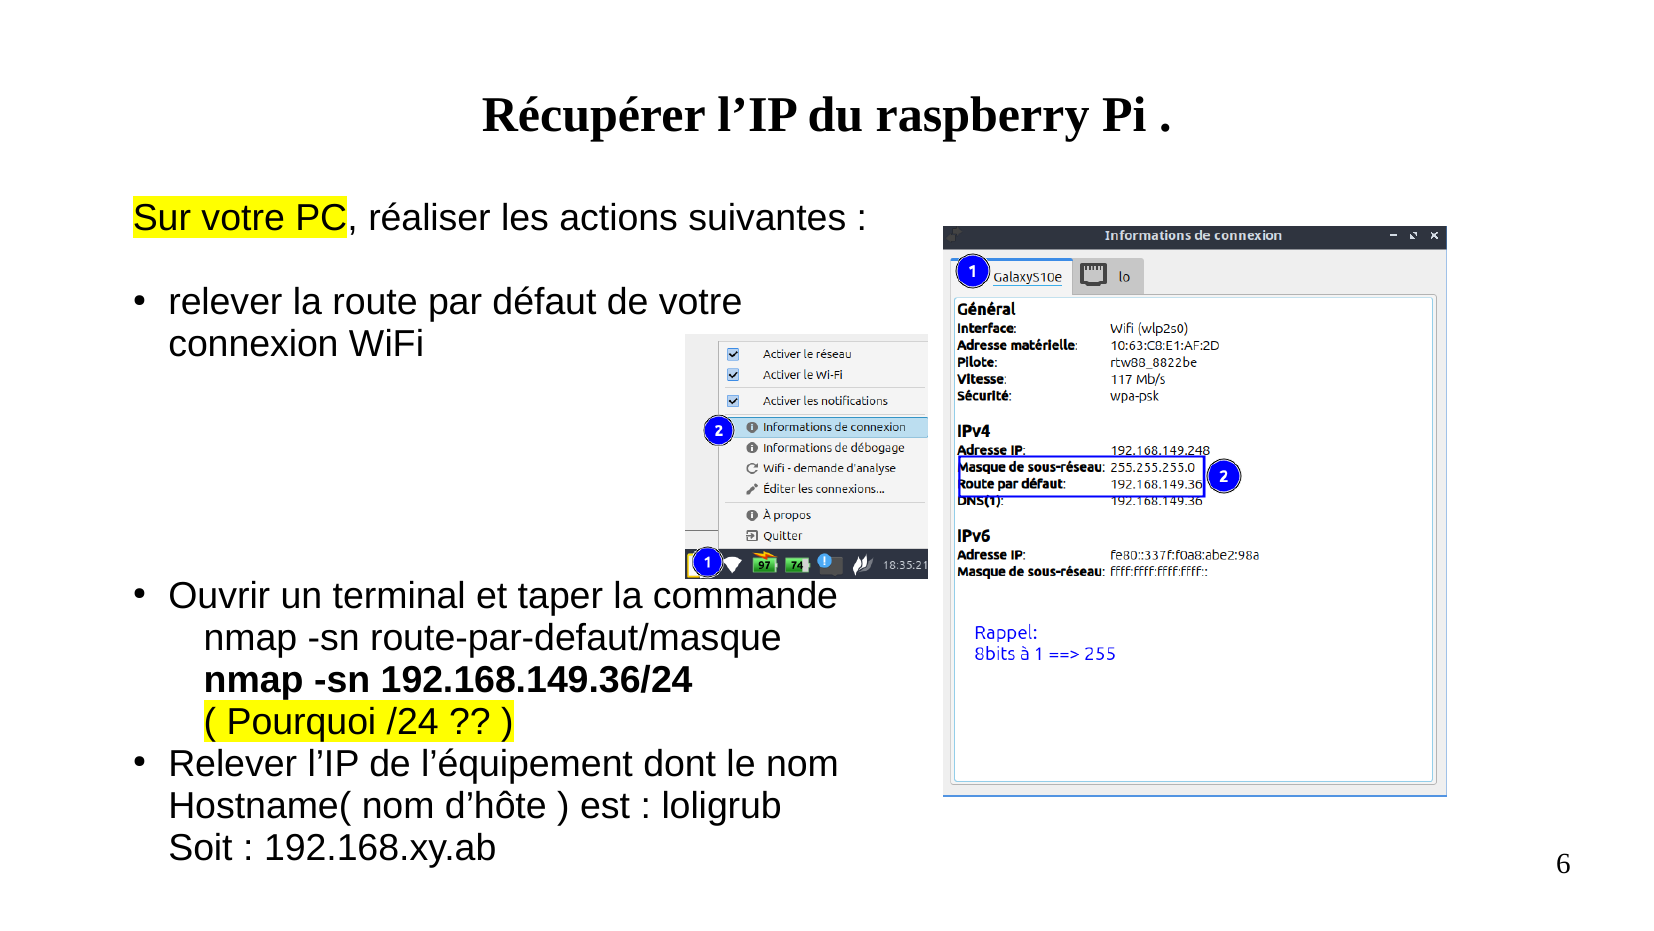

# Récupérer l’IP du raspberry Pi .
Sur votre PC, réaliser les actions suivantes :
relever la route par défaut de votre connexion WiFi
Ouvrir un terminal et taper la commande
nmap -sn route-par-defaut/masque
nmap -sn 192.168.149.36/24
( Pourquoi /24 ?? )
Relever l’IP de l’équipement dont le nom Hostname( nom d’hôte ) est : loligrub
Soit : 192.168.xy.ab
6